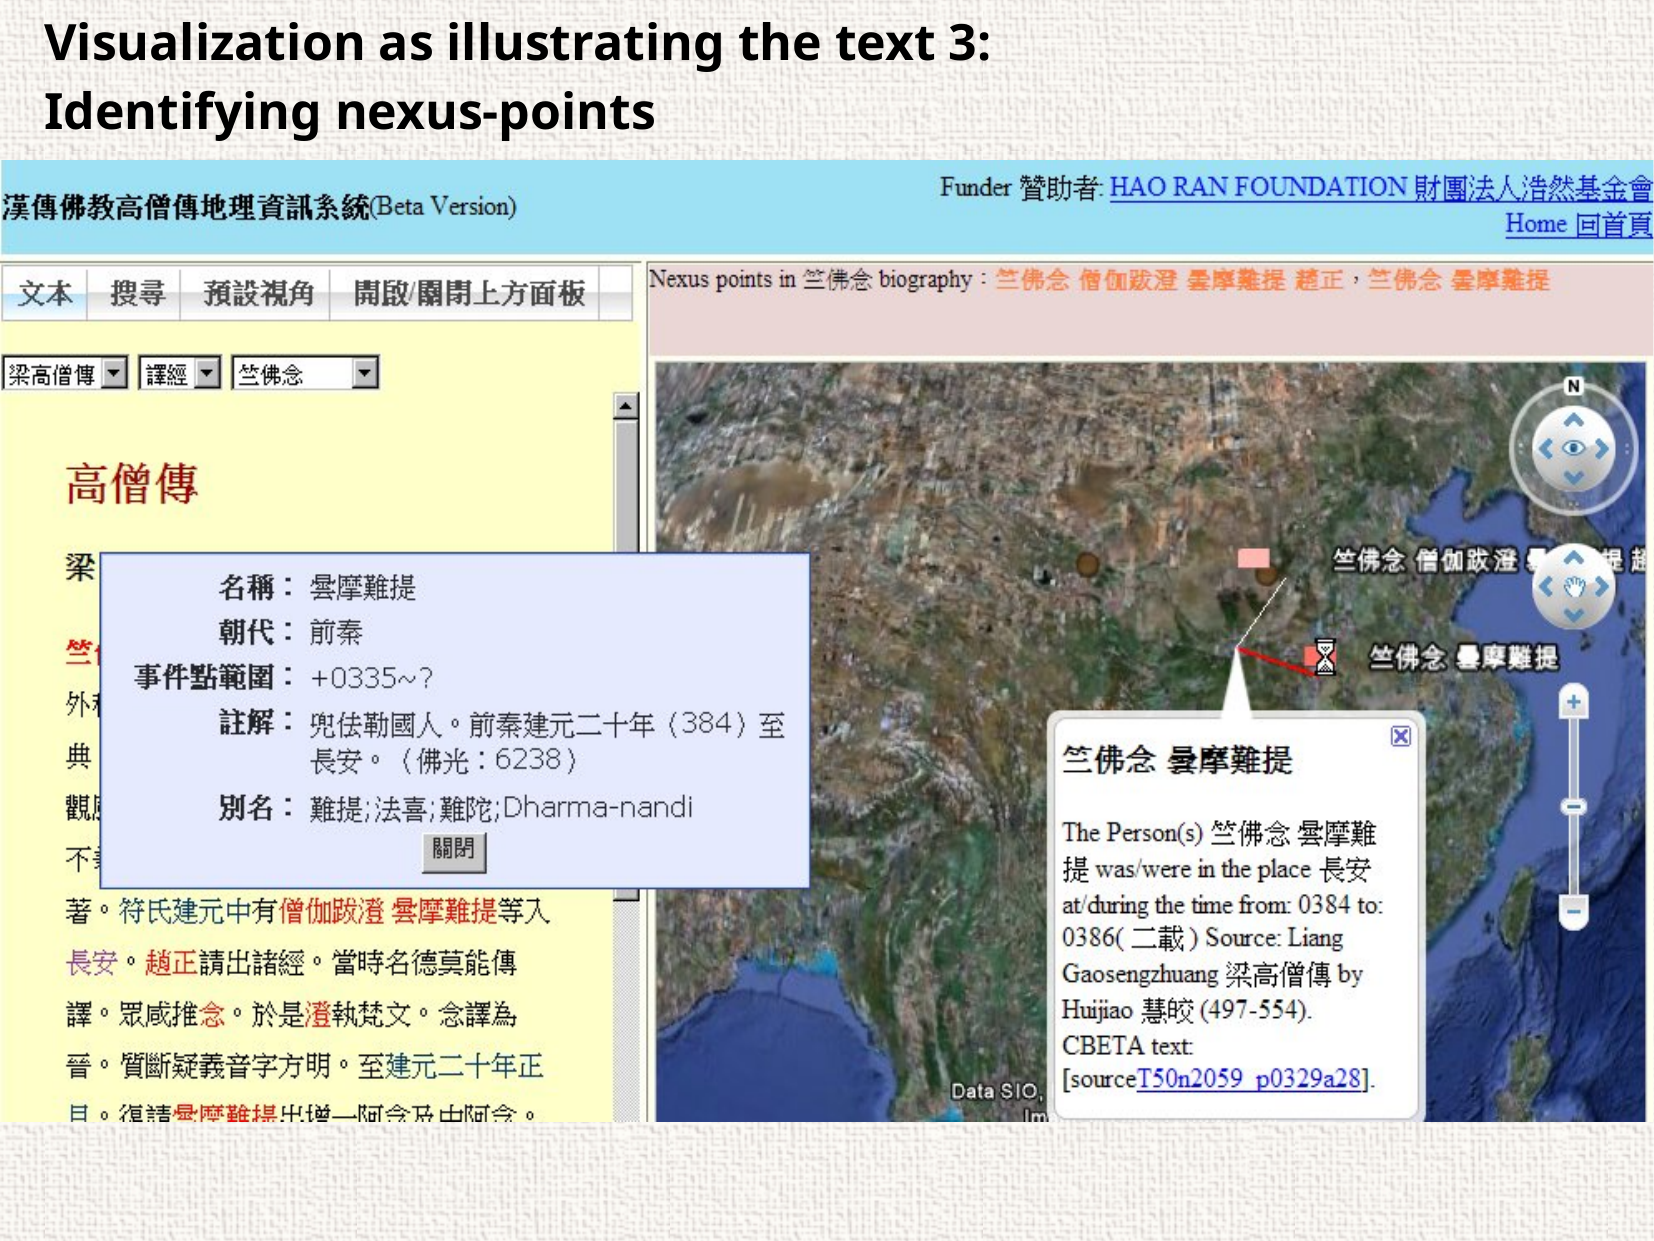

Visualization as illustrating the text 3:
Identifying nexus-points